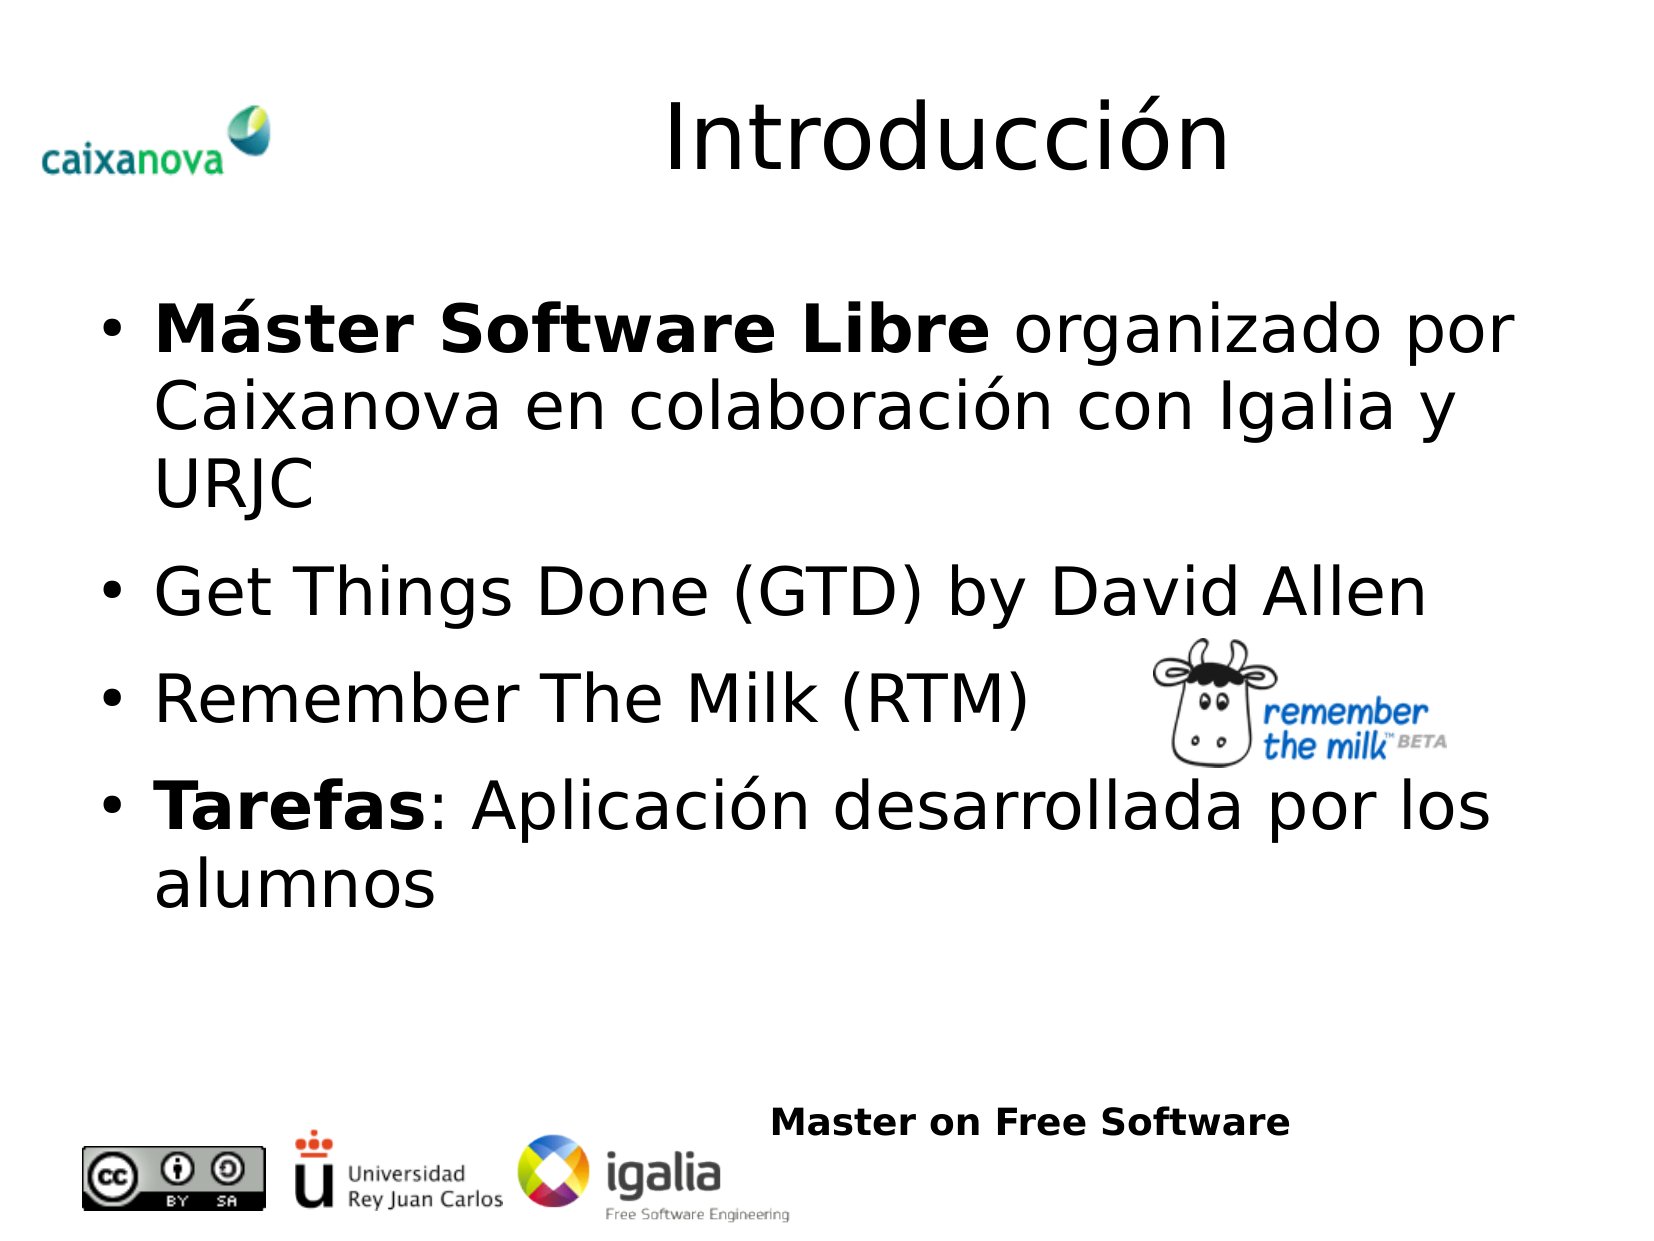

# Introducción
Máster Software Libre organizado por Caixanova en colaboración con Igalia y URJC
Get Things Done (GTD) by David Allen
Remember The Milk (RTM)
Tarefas: Aplicación desarrollada por los alumnos